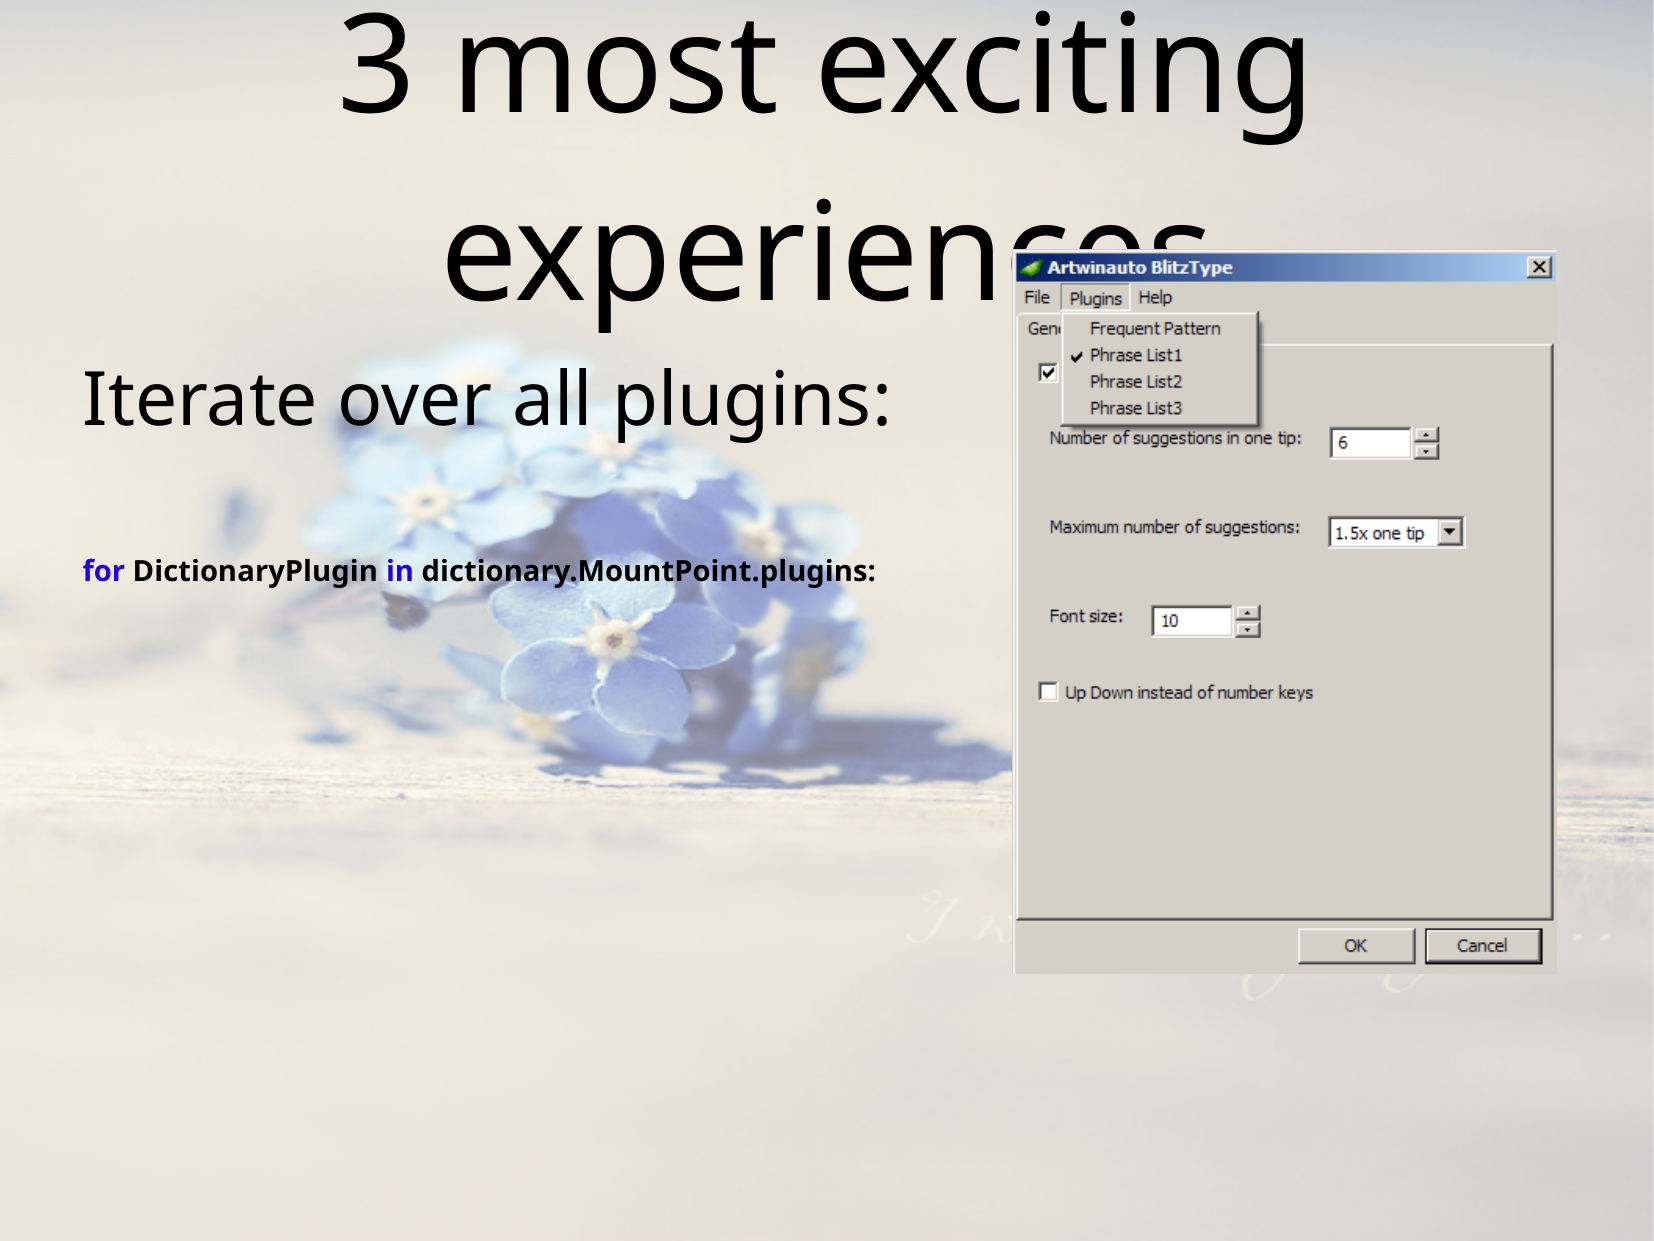

# 3 most exciting experiences
Iterate over all plugins:
for DictionaryPlugin in dictionary.MountPoint.plugins: